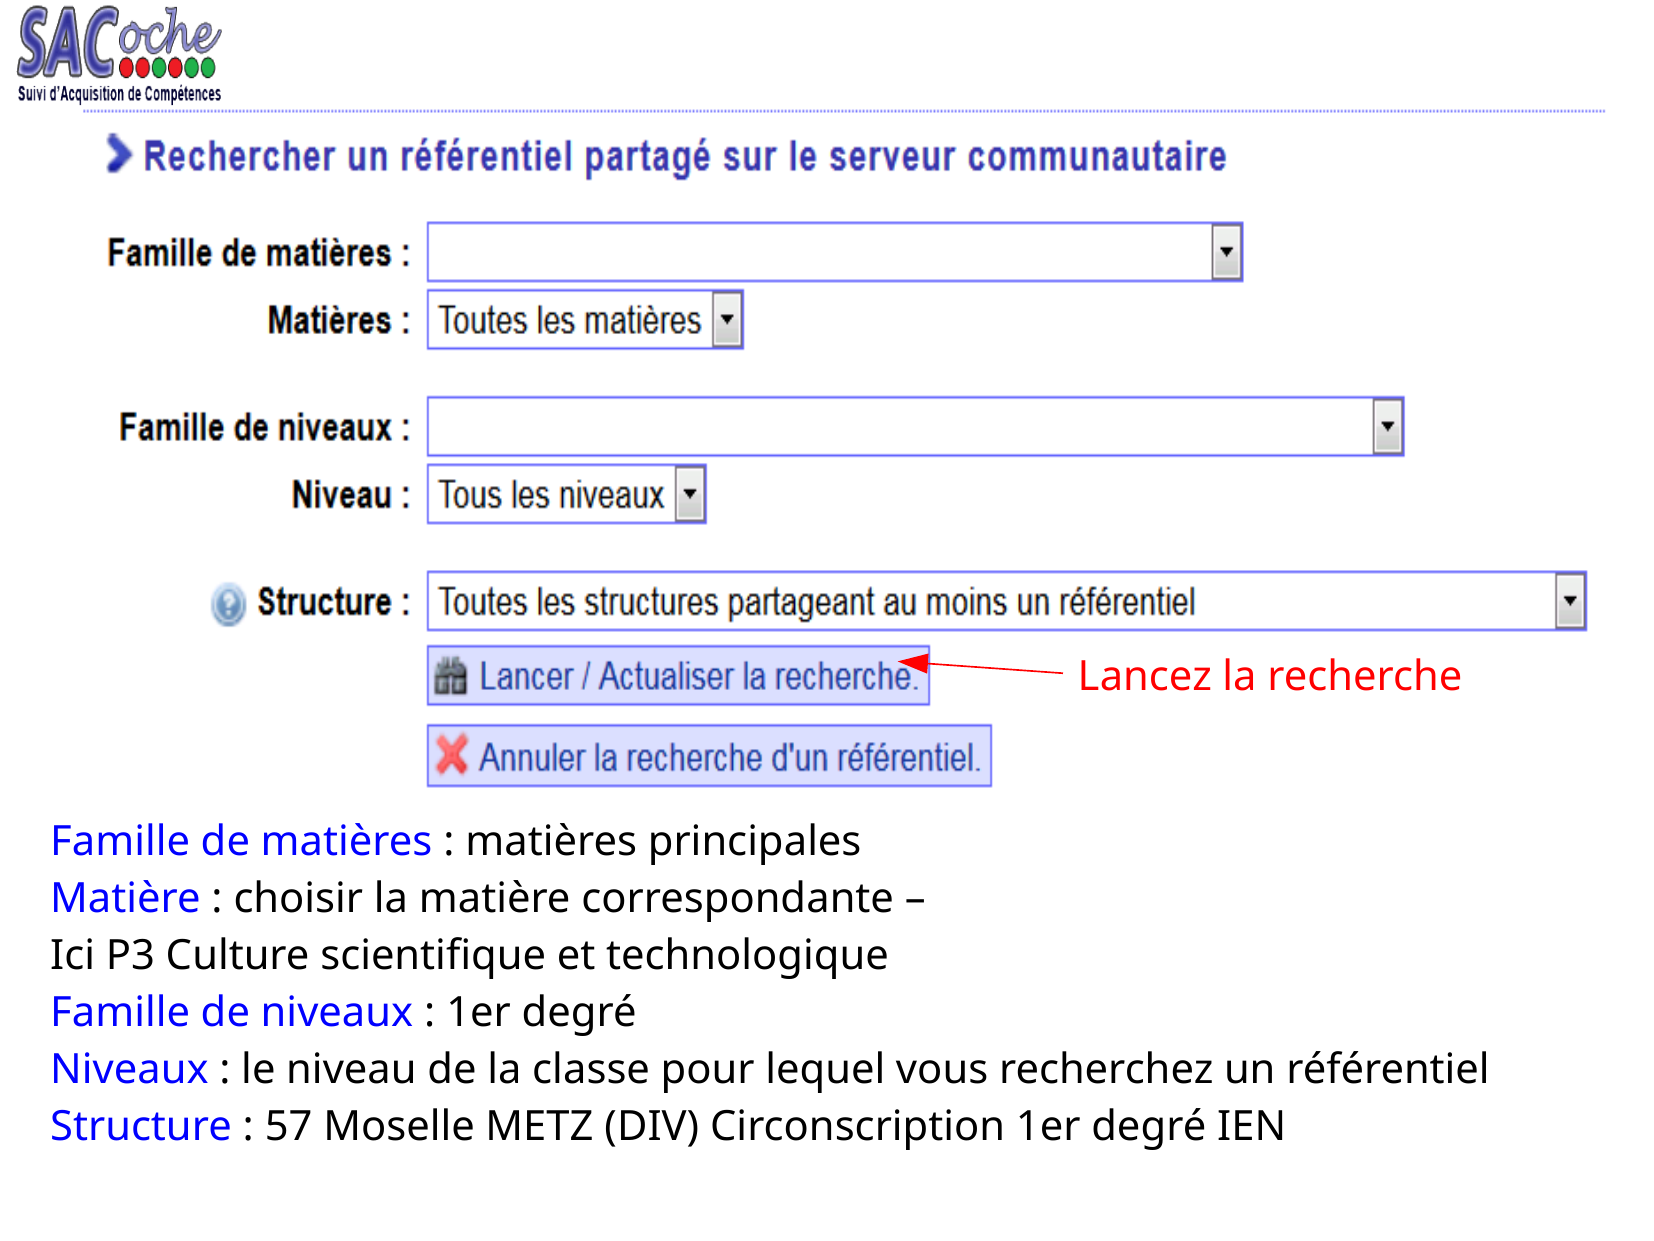

Lancez la recherche
Famille de matières : matières principales
Matière : choisir la matière correspondante –
Ici P3 Culture scientifique et technologique
Famille de niveaux : 1er degré
Niveaux : le niveau de la classe pour lequel vous recherchez un référentiel
Structure : 57 Moselle METZ (DIV) Circonscription 1er degré IEN